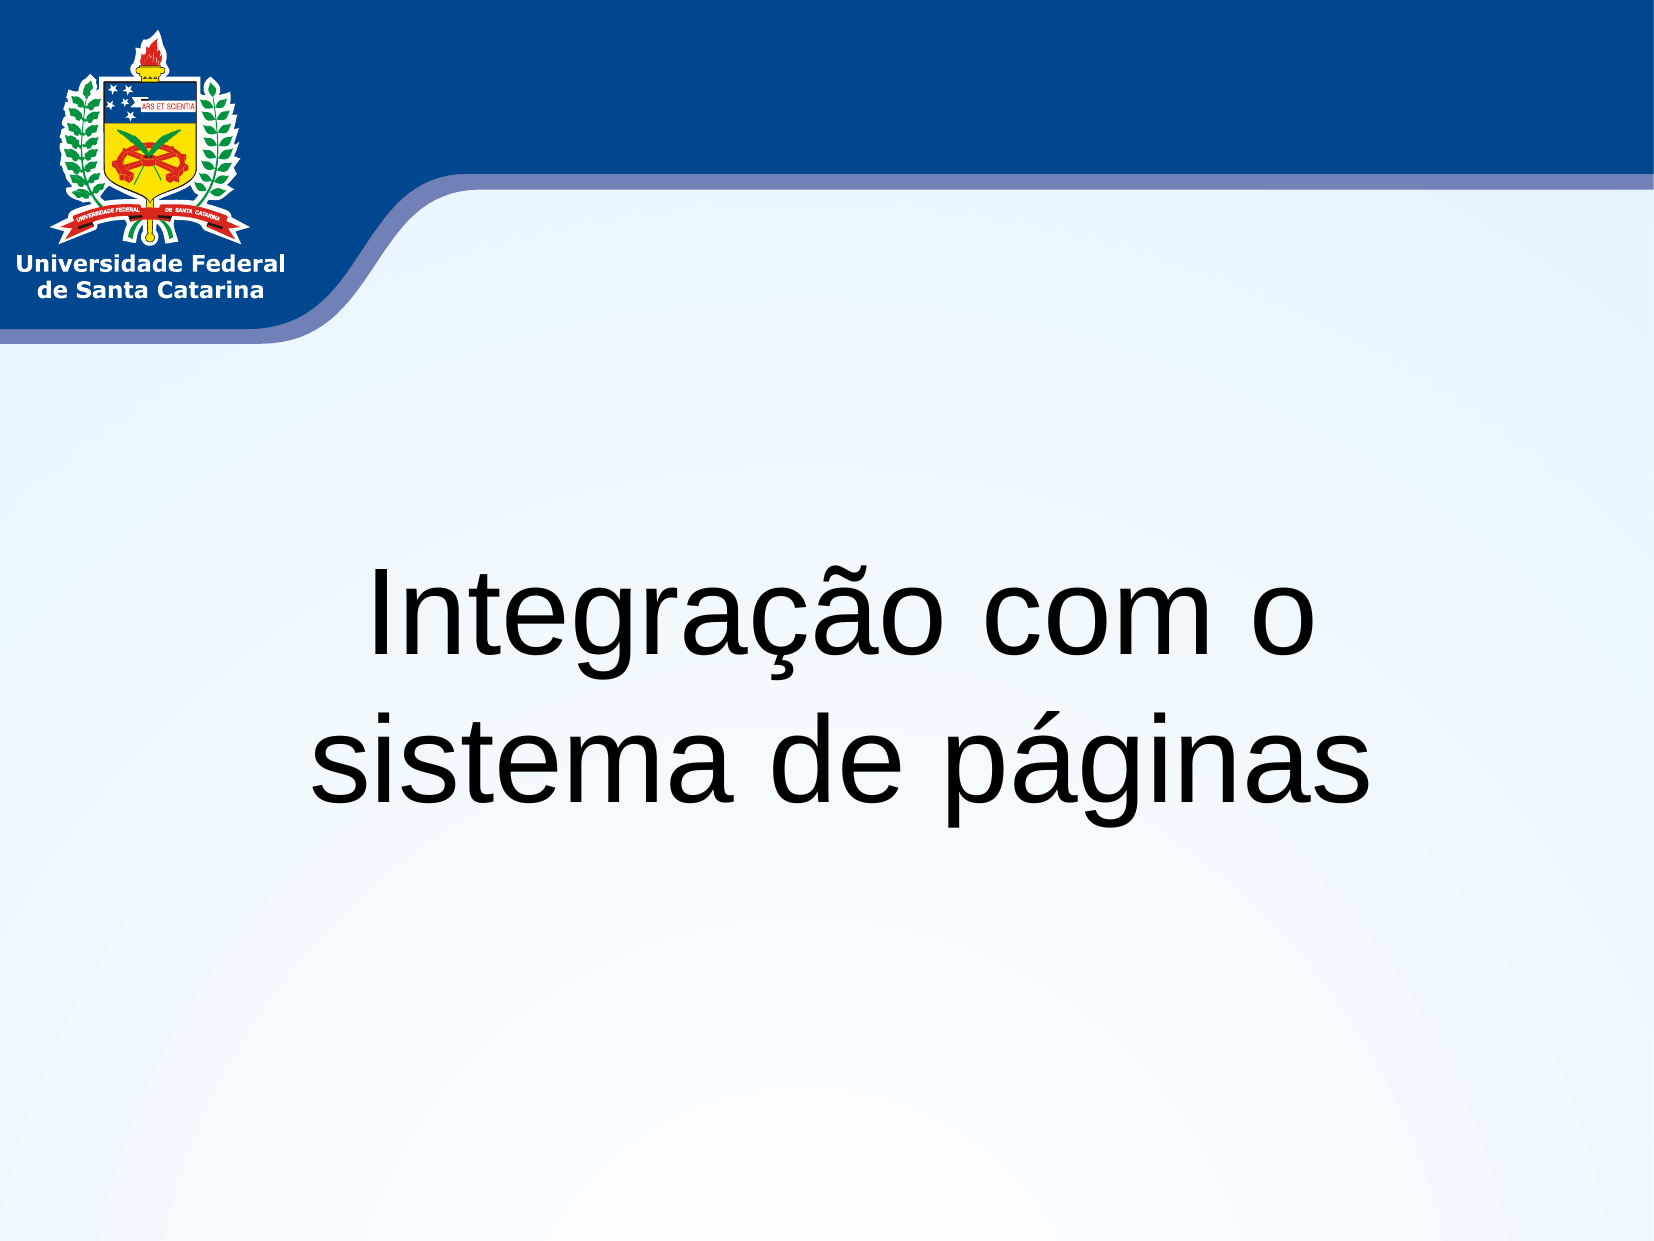

# Integração com o sistema de páginas